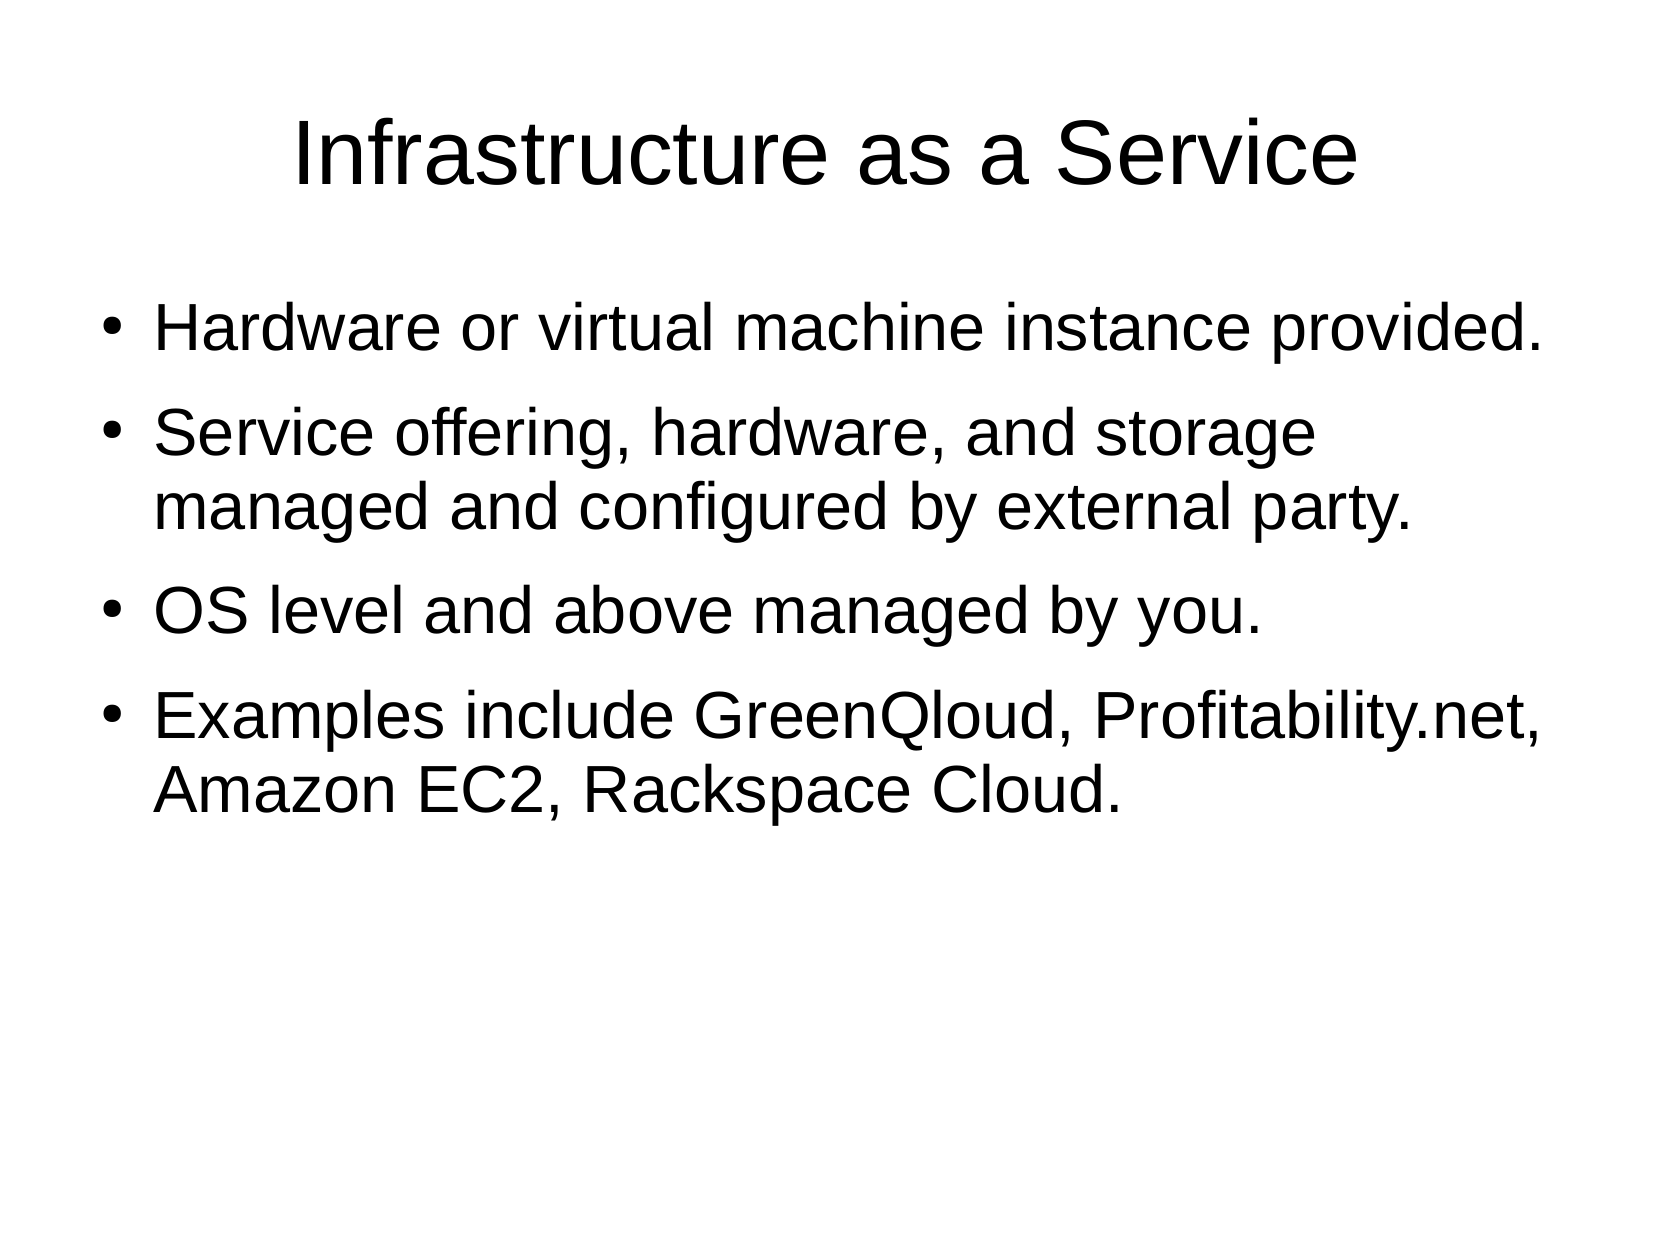

# Infrastructure as a Service
Hardware or virtual machine instance provided.
Service offering, hardware, and storage managed and configured by external party.
OS level and above managed by you.
Examples include GreenQloud, Profitability.net, Amazon EC2, Rackspace Cloud.